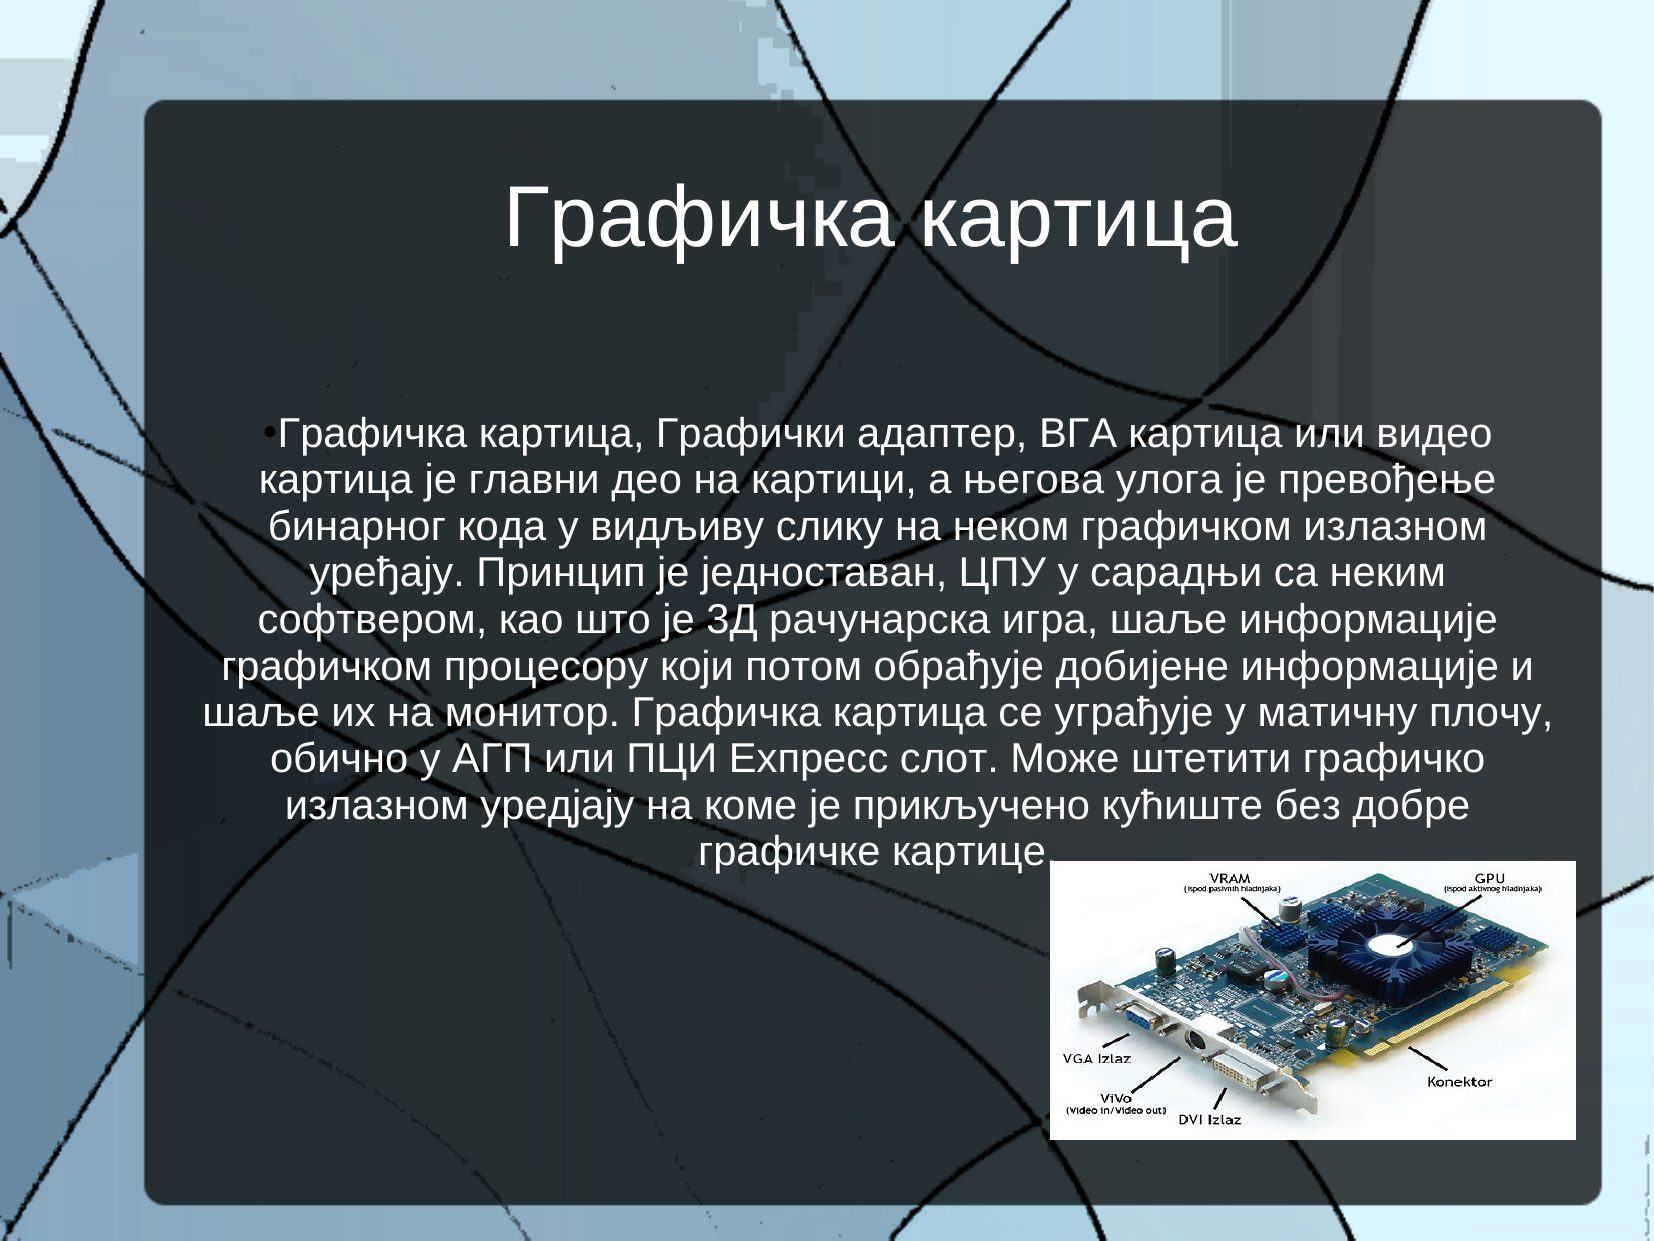

# Графичка картица
Графичка картица, Графички адаптер, ВГА картица или видео картица је главни део на картици, а његова улога је превођење бинарног кода у видљиву слику на неком графичком излазном уређају. Принцип је једноставан, ЦПУ у сарадњи са неким софтвером, као што је 3Д рачунарска игра, шаље информације графичком процесору који потом обрађује добијене информације и шаље их на монитор. Графичка картица се уграђује у матичну плочу, обично у АГП или ПЦИ Еxпресс слот. Може штетити графичко излазном уредјају на коме је прикључено кућиште без добре графичке картице.